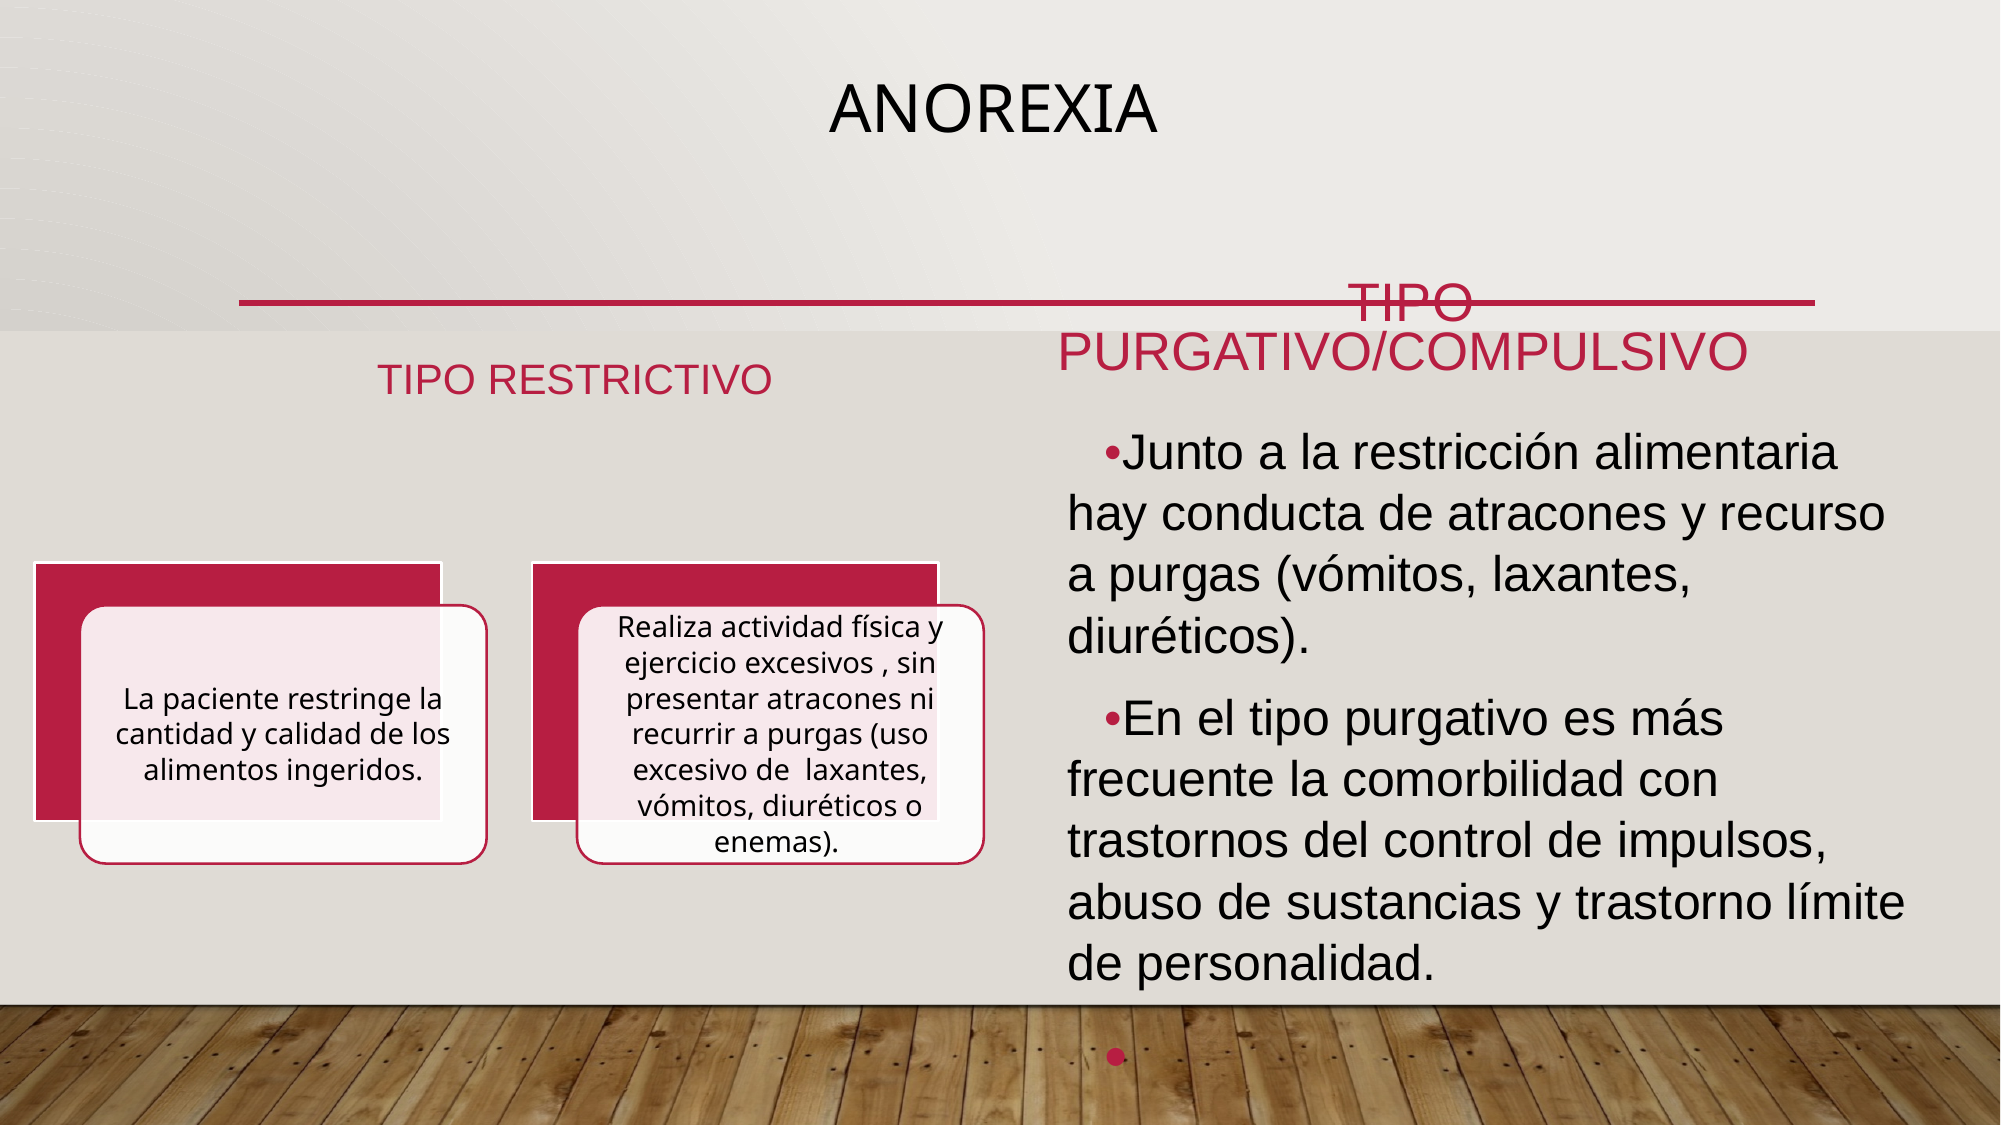

# ANOREXIA
Tipo restrictivo
Tipo purgativo/compulsivo
Junto a la restricción alimentaria hay conducta de atracones y recurso a purgas (vómitos, laxantes, diuréticos).
En el tipo purgativo es más frecuente la comorbilidad con trastornos del control de impulsos, abuso de sustancias y trastorno límite de personalidad.
La paciente restringe la cantidad y calidad de los alimentos ingeridos.
Realiza actividad física y ejercicio excesivos , sin presentar atracones ni recurrir a purgas (uso excesivo de laxantes, vómitos, diuréticos o enemas).